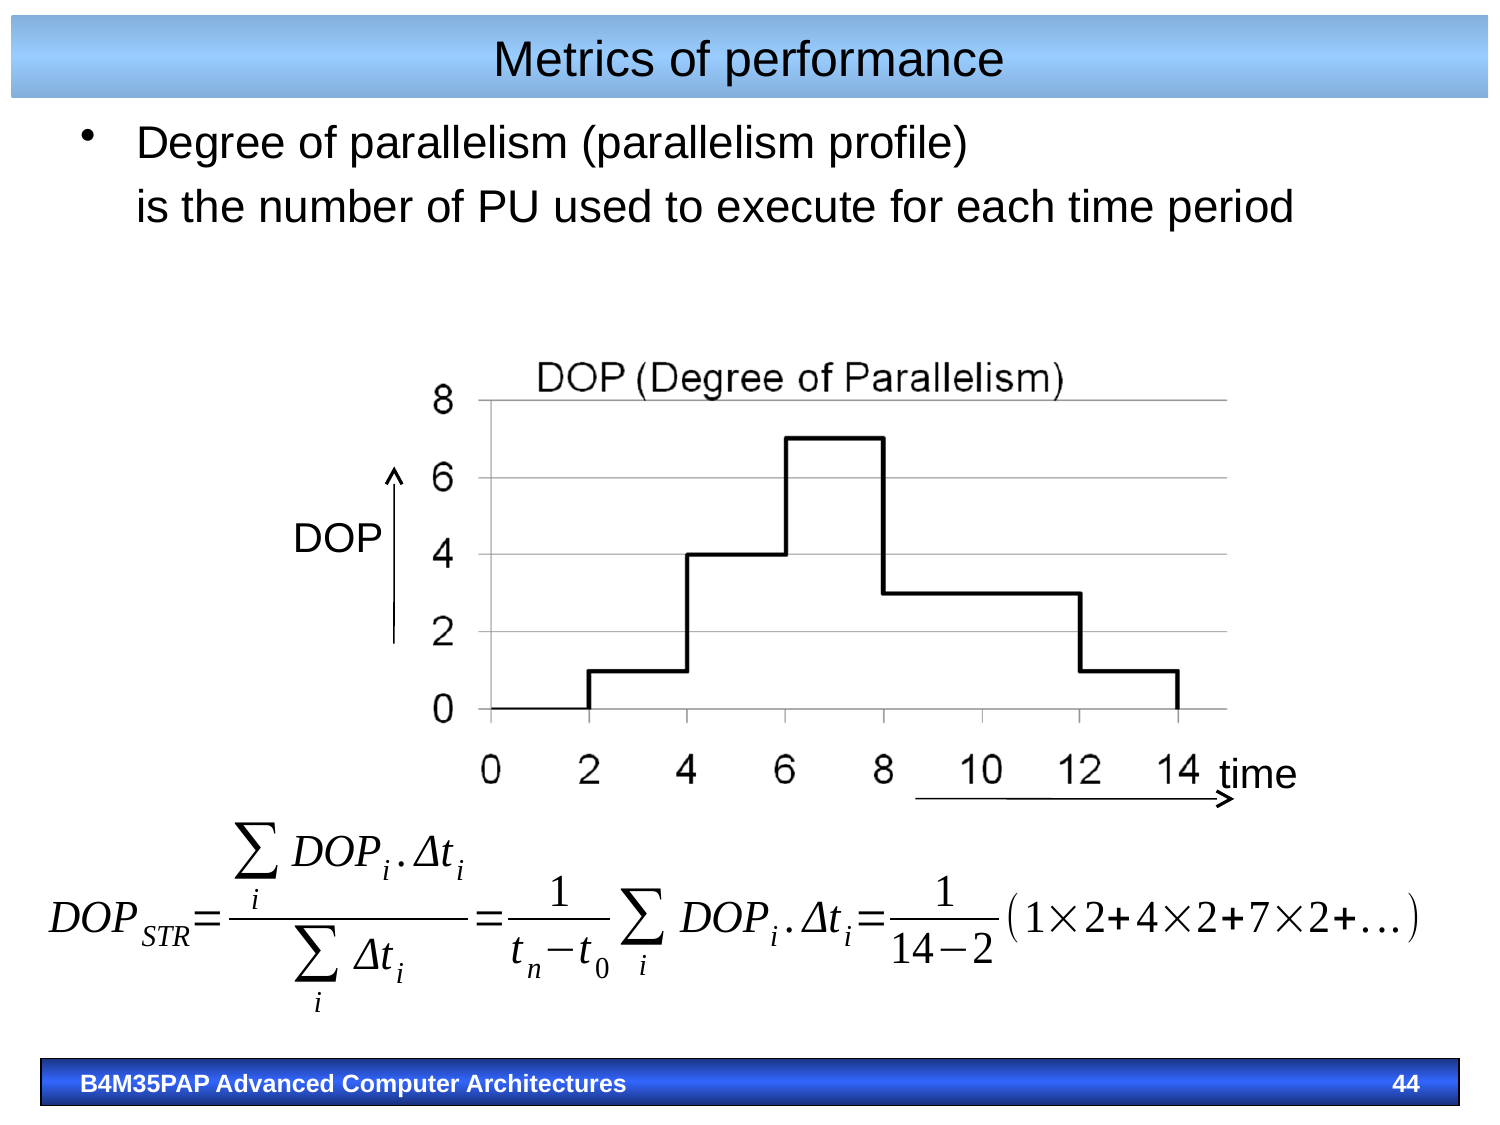

# Metrics of performance
Degree of parallelism (parallelism profile)
is the number of PU used to execute for each time period
DOP
time